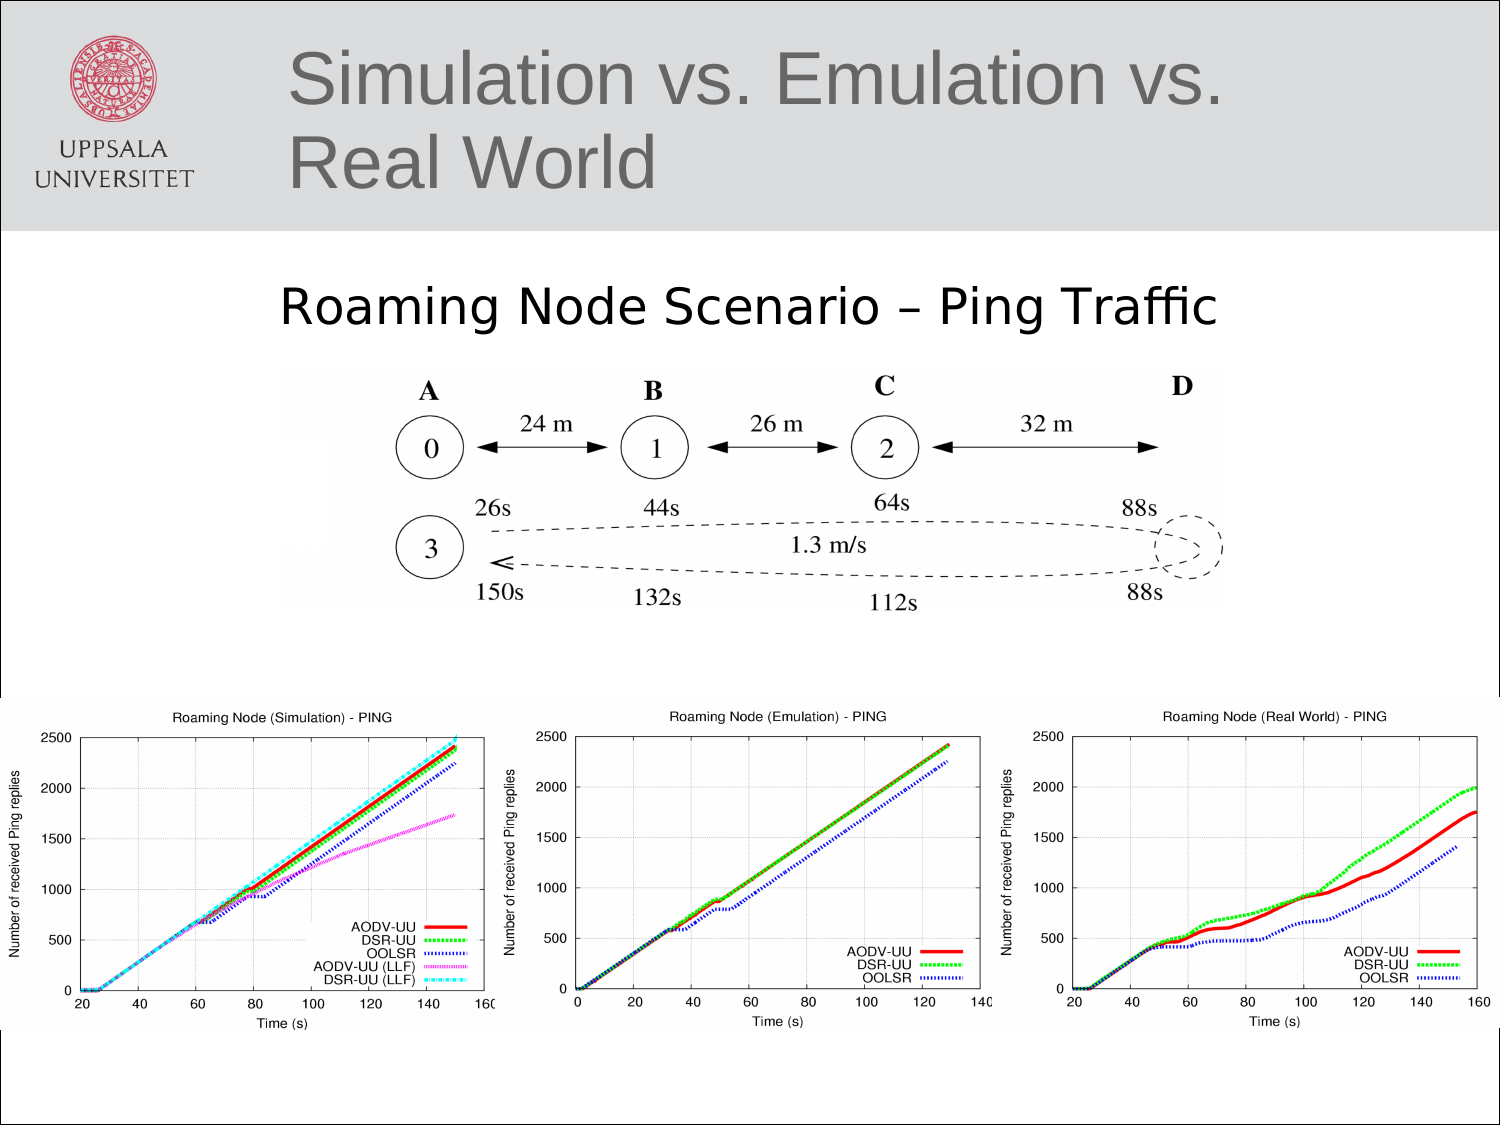

# Simulation vs. Emulation vs. Real World
Roaming Node Scenario – Ping Traffic